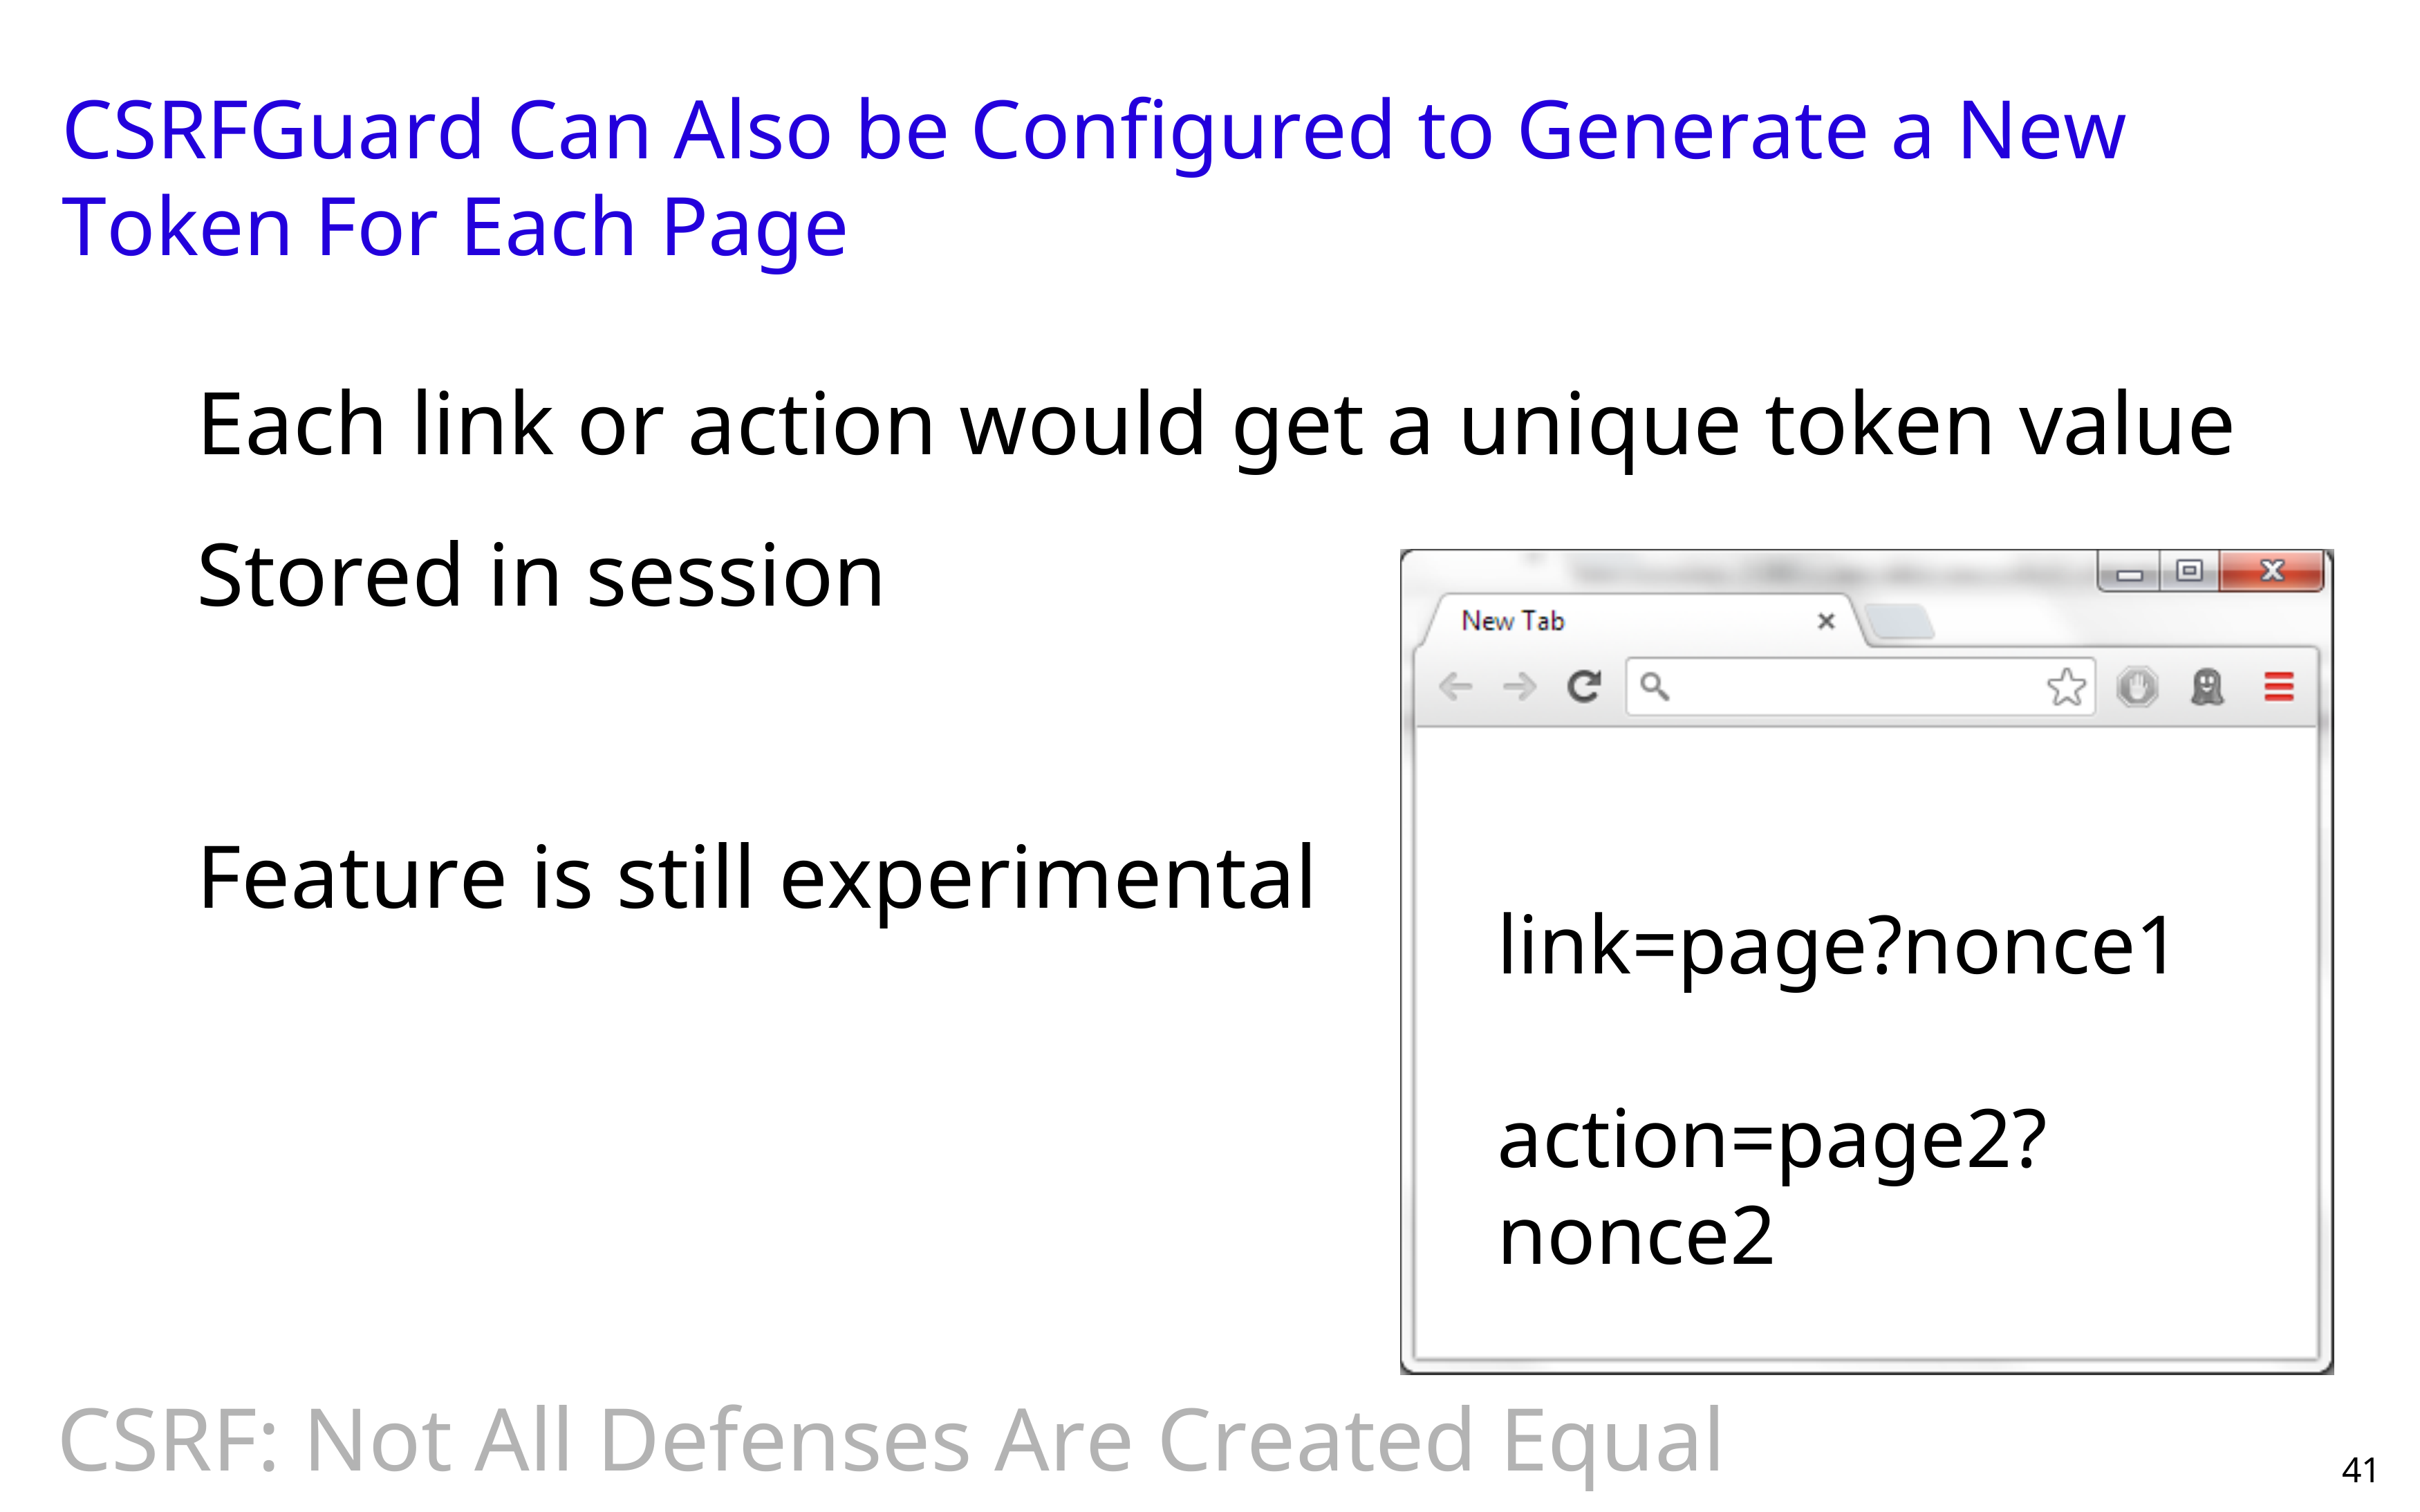

CSRFGuard Can Also be Configured to Generate a New Token For Each Page
Each link or action would get a unique token value
Stored in session
Feature is still experimental
link=page?nonce1
action=page2?nonce2